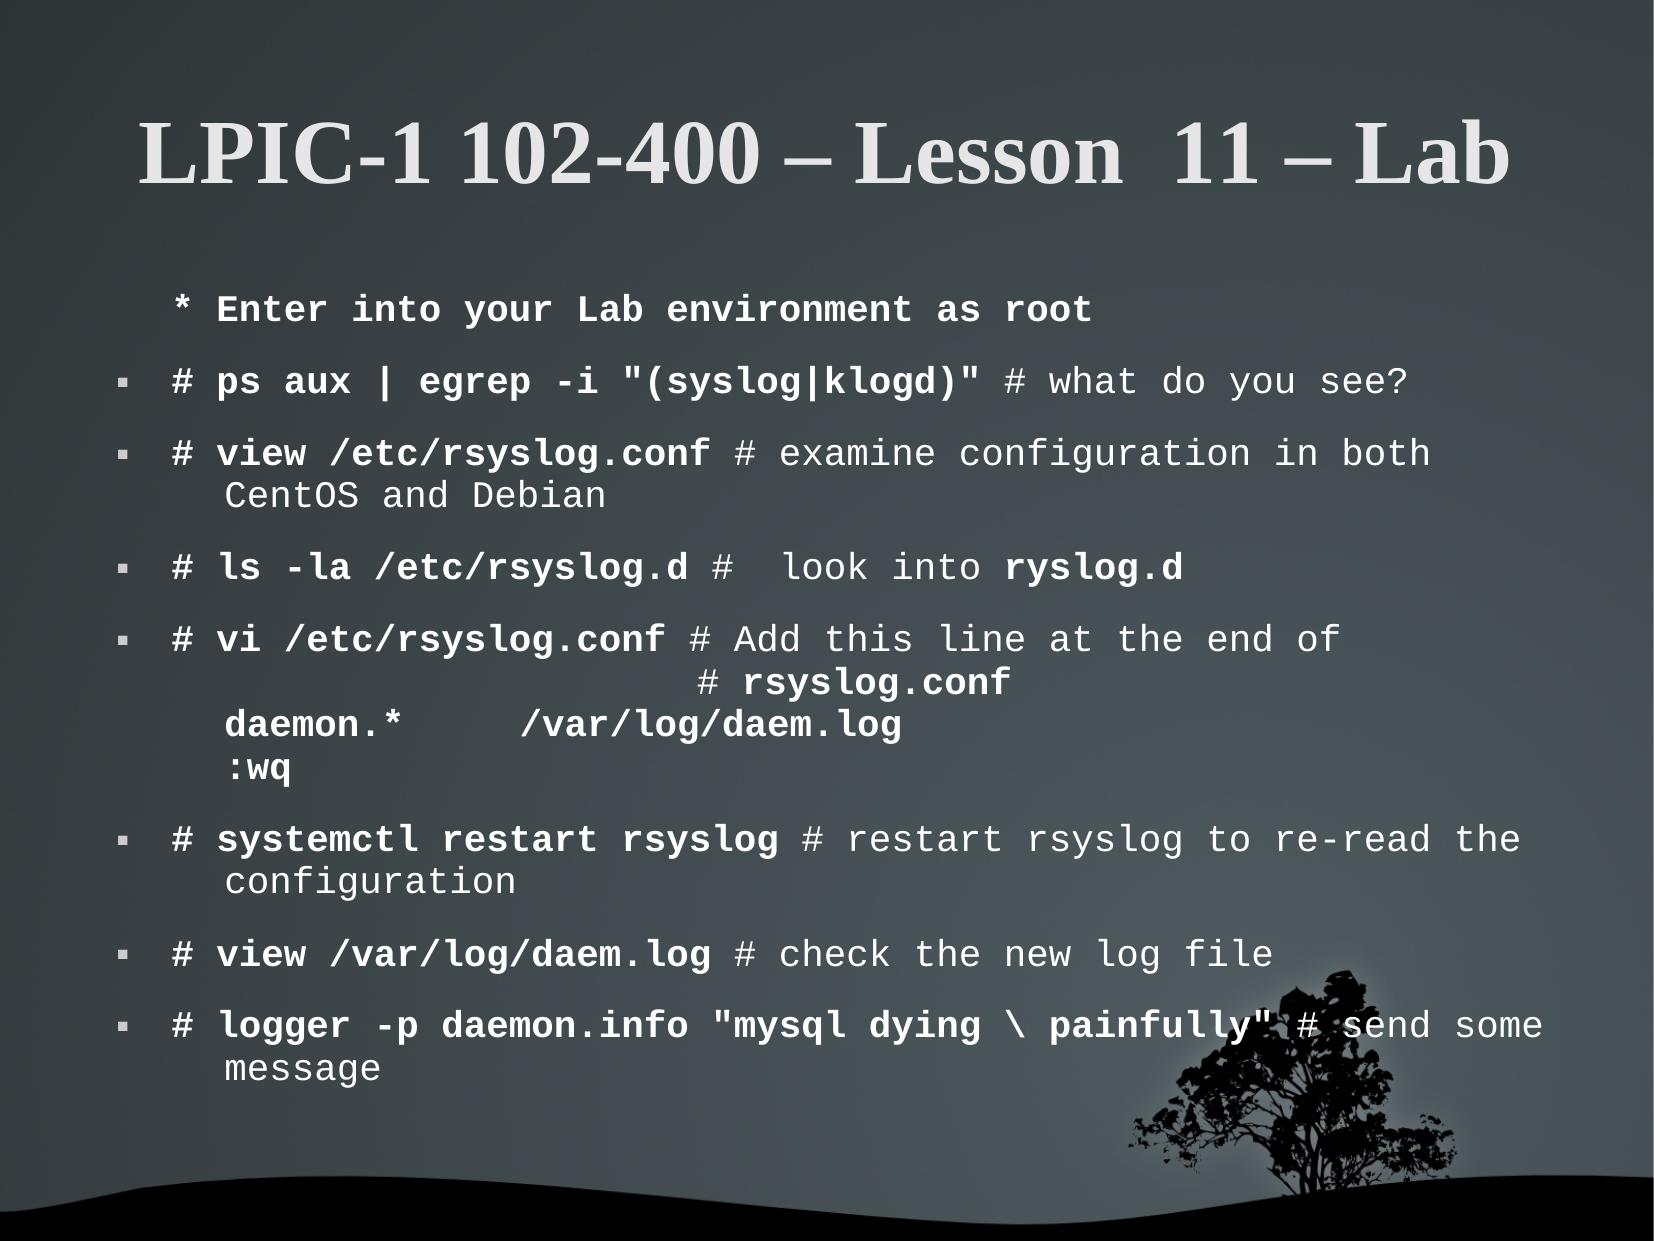

# LPIC-1 102-400 – Lesson 11 – Lab
* Enter into your Lab environment as root
# ps aux | egrep -i "(syslog|klogd)" # what do you see?
# view /etc/rsyslog.conf # examine configuration in both CentOS and Debian
# ls -la /etc/rsyslog.d # look into ryslog.d
# vi /etc/rsyslog.conf # Add this line at the end of # rsyslog.conf daemon.*		/var/log/daem.log :wq
# systemctl restart rsyslog # restart rsyslog to re-read the configuration
# view /var/log/daem.log # check the new log file
# logger -p daemon.info "mysql dying \ painfully" # send some message